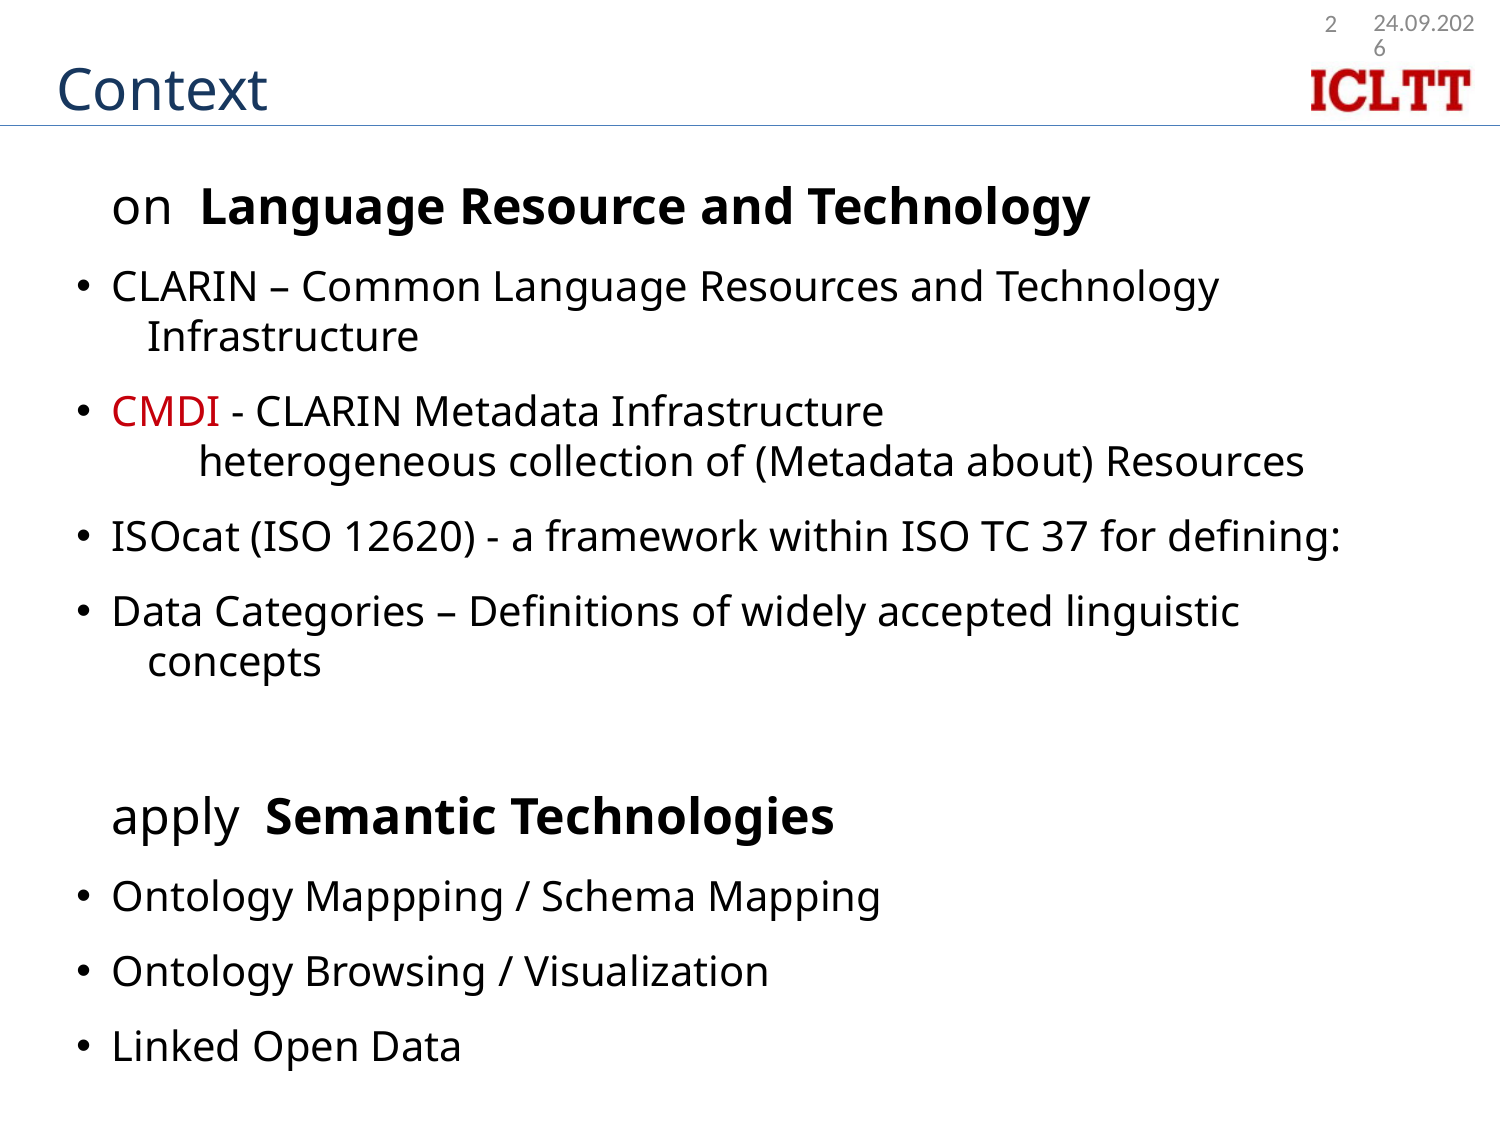

2
Context
# on Language Resource and Technology
CLARIN – Common Language Resources and Technology Infrastructure
CMDI - CLARIN Metadata Infrastructure
heterogeneous collection of (Metadata about) Resources
ISOcat (ISO 12620) - a framework within ISO TC 37 for defining:
Data Categories – Definitions of widely accepted linguistic concepts
apply Semantic Technologies
Ontology Mappping / Schema Mapping
Ontology Browsing / Visualization
Linked Open Data